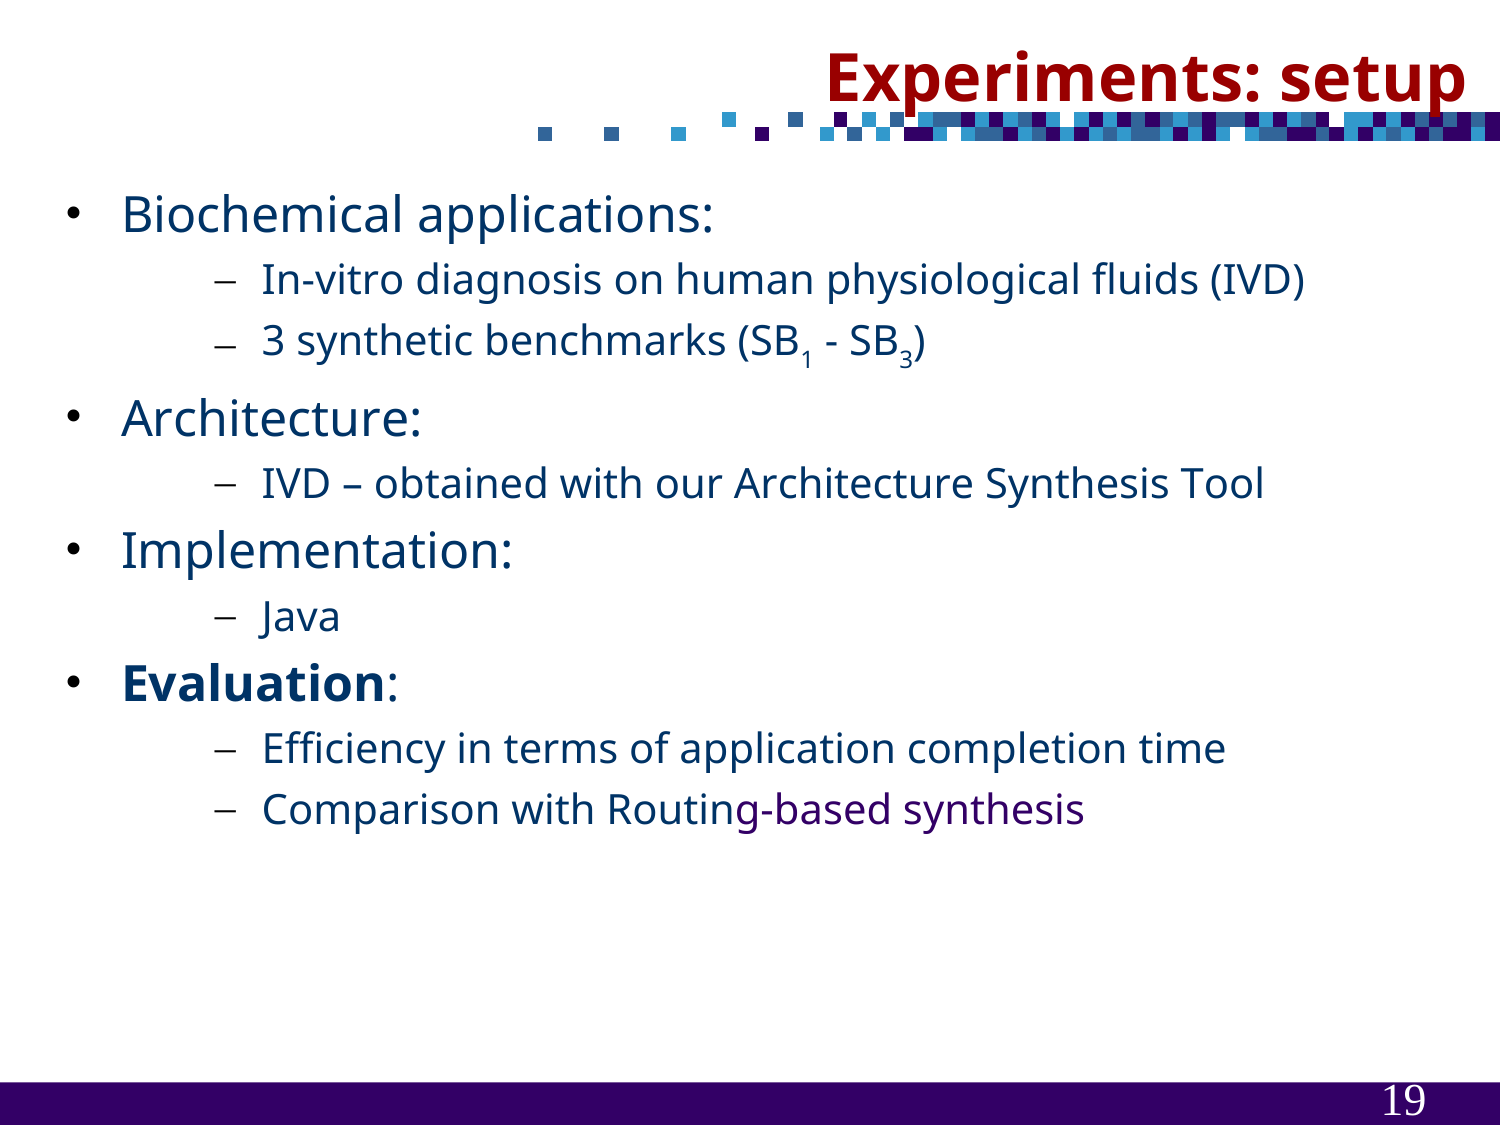

# Experiments: setup
Biochemical applications:
In-vitro diagnosis on human physiological fluids (IVD)
3 synthetic benchmarks (SB1 - SB3)
Architecture:
IVD – obtained with our Architecture Synthesis Tool
Implementation:
Java
Evaluation:
Efficiency in terms of application completion time
Comparison with Routing-based synthesis